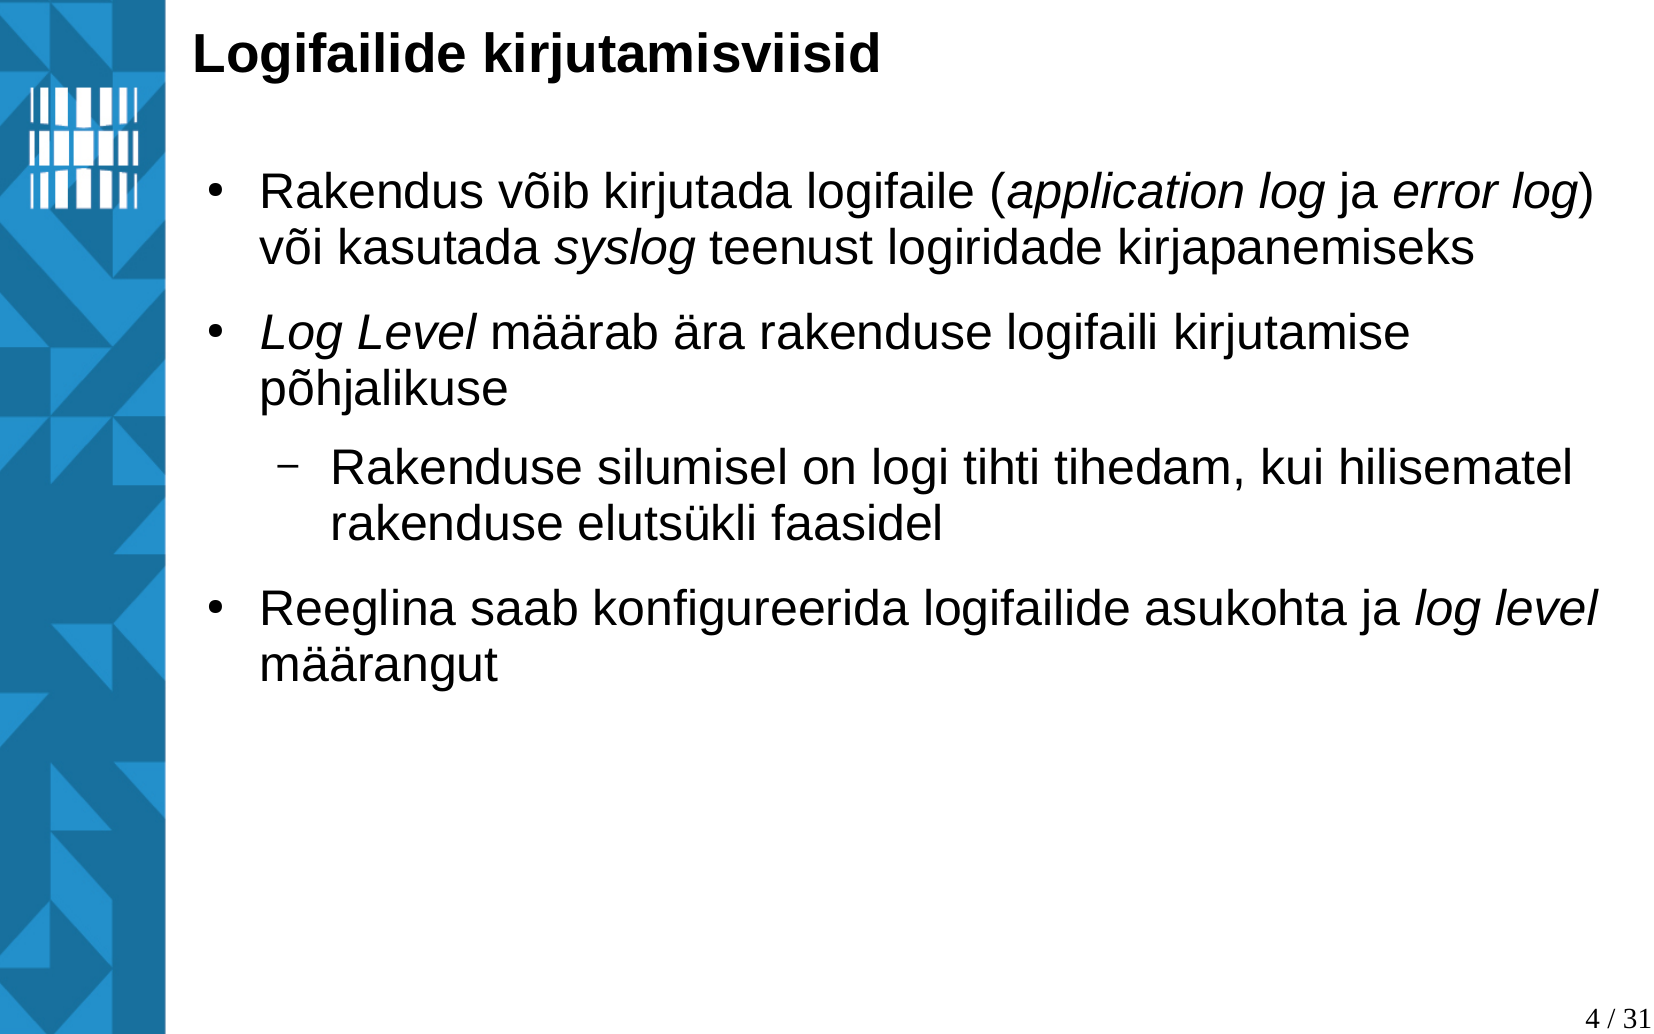

# Logifailide kirjutamisviisid
Rakendus võib kirjutada logifaile (application log ja error log) või kasutada syslog teenust logiridade kirjapanemiseks
Log Level määrab ära rakenduse logifaili kirjutamise põhjalikuse
Rakenduse silumisel on logi tihti tihedam, kui hilisematel rakenduse elutsükli faasidel
Reeglina saab konfigureerida logifailide asukohta ja log level määrangut
4